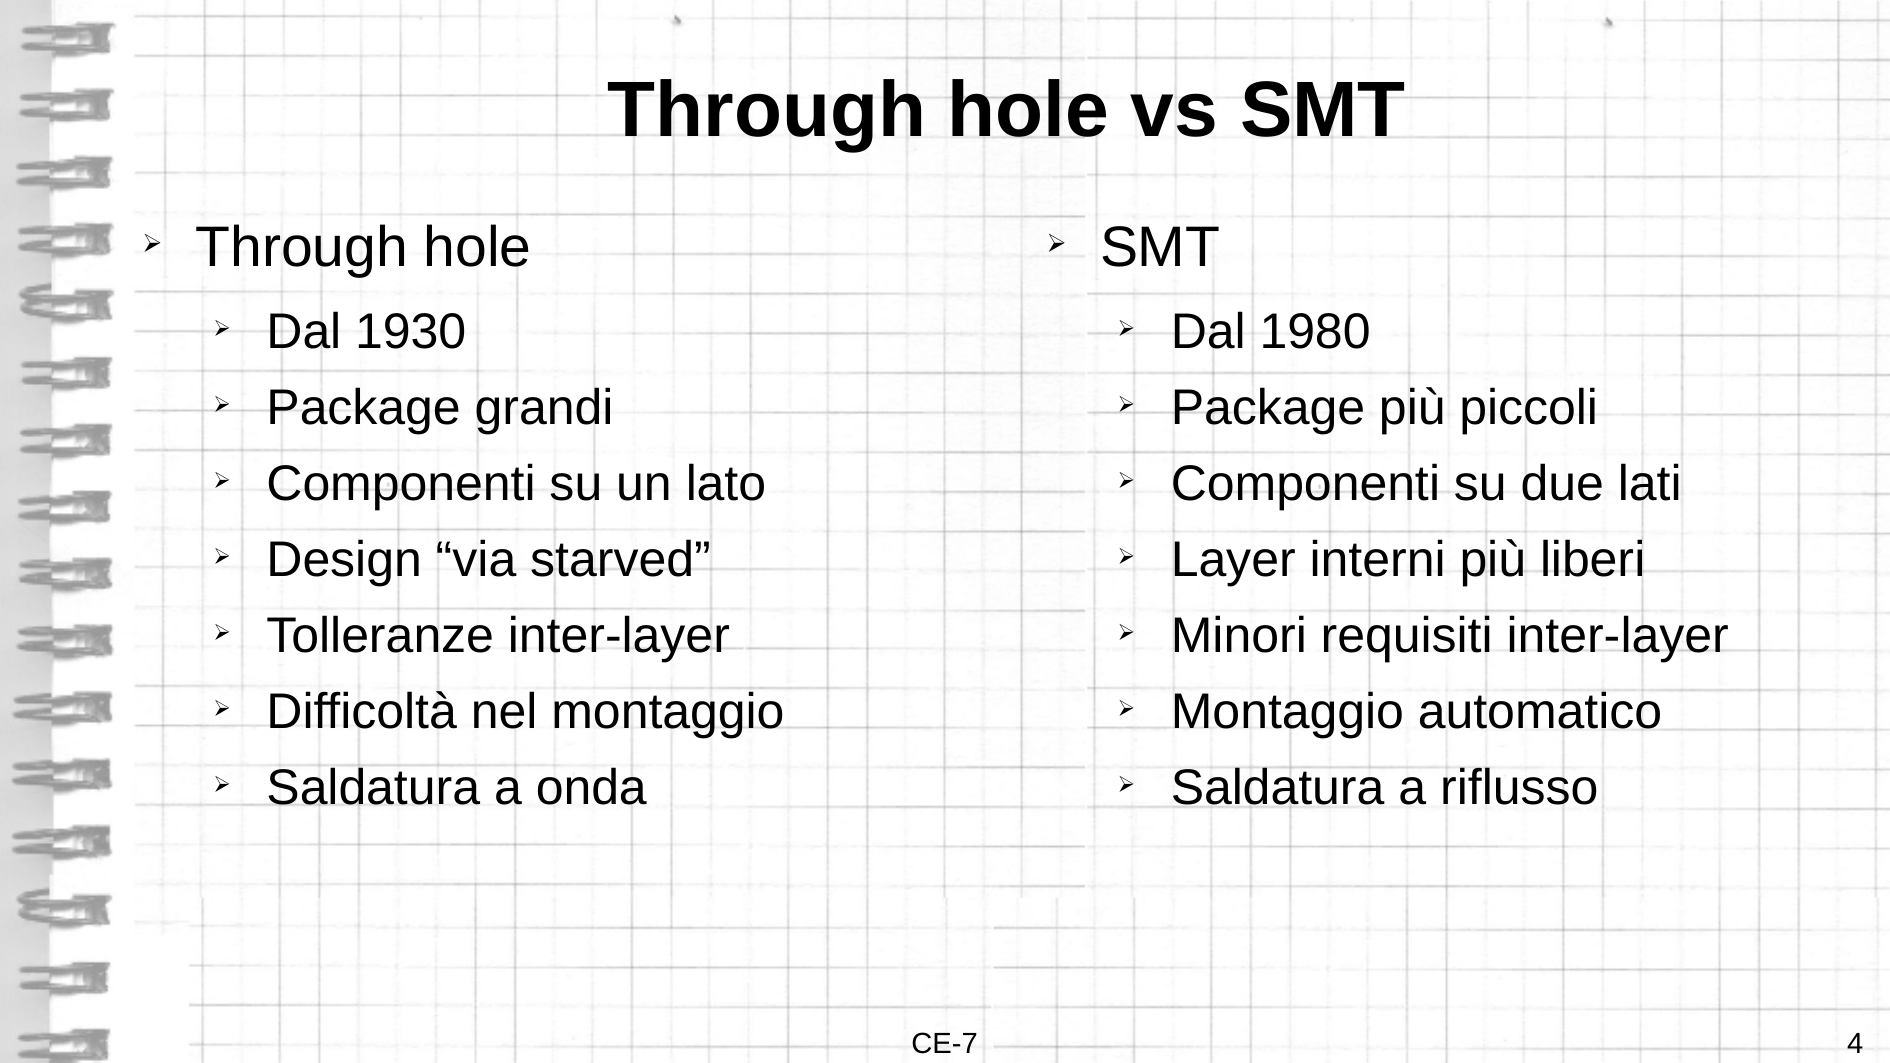

# Through hole vs SMT
Through hole
Dal 1930
Package grandi
Componenti su un lato
Design “via starved”
Tolleranze inter-layer
Difficoltà nel montaggio
Saldatura a onda
SMT
Dal 1980
Package più piccoli
Componenti su due lati
Layer interni più liberi
Minori requisiti inter-layer
Montaggio automatico
Saldatura a riflusso
CE-7
4